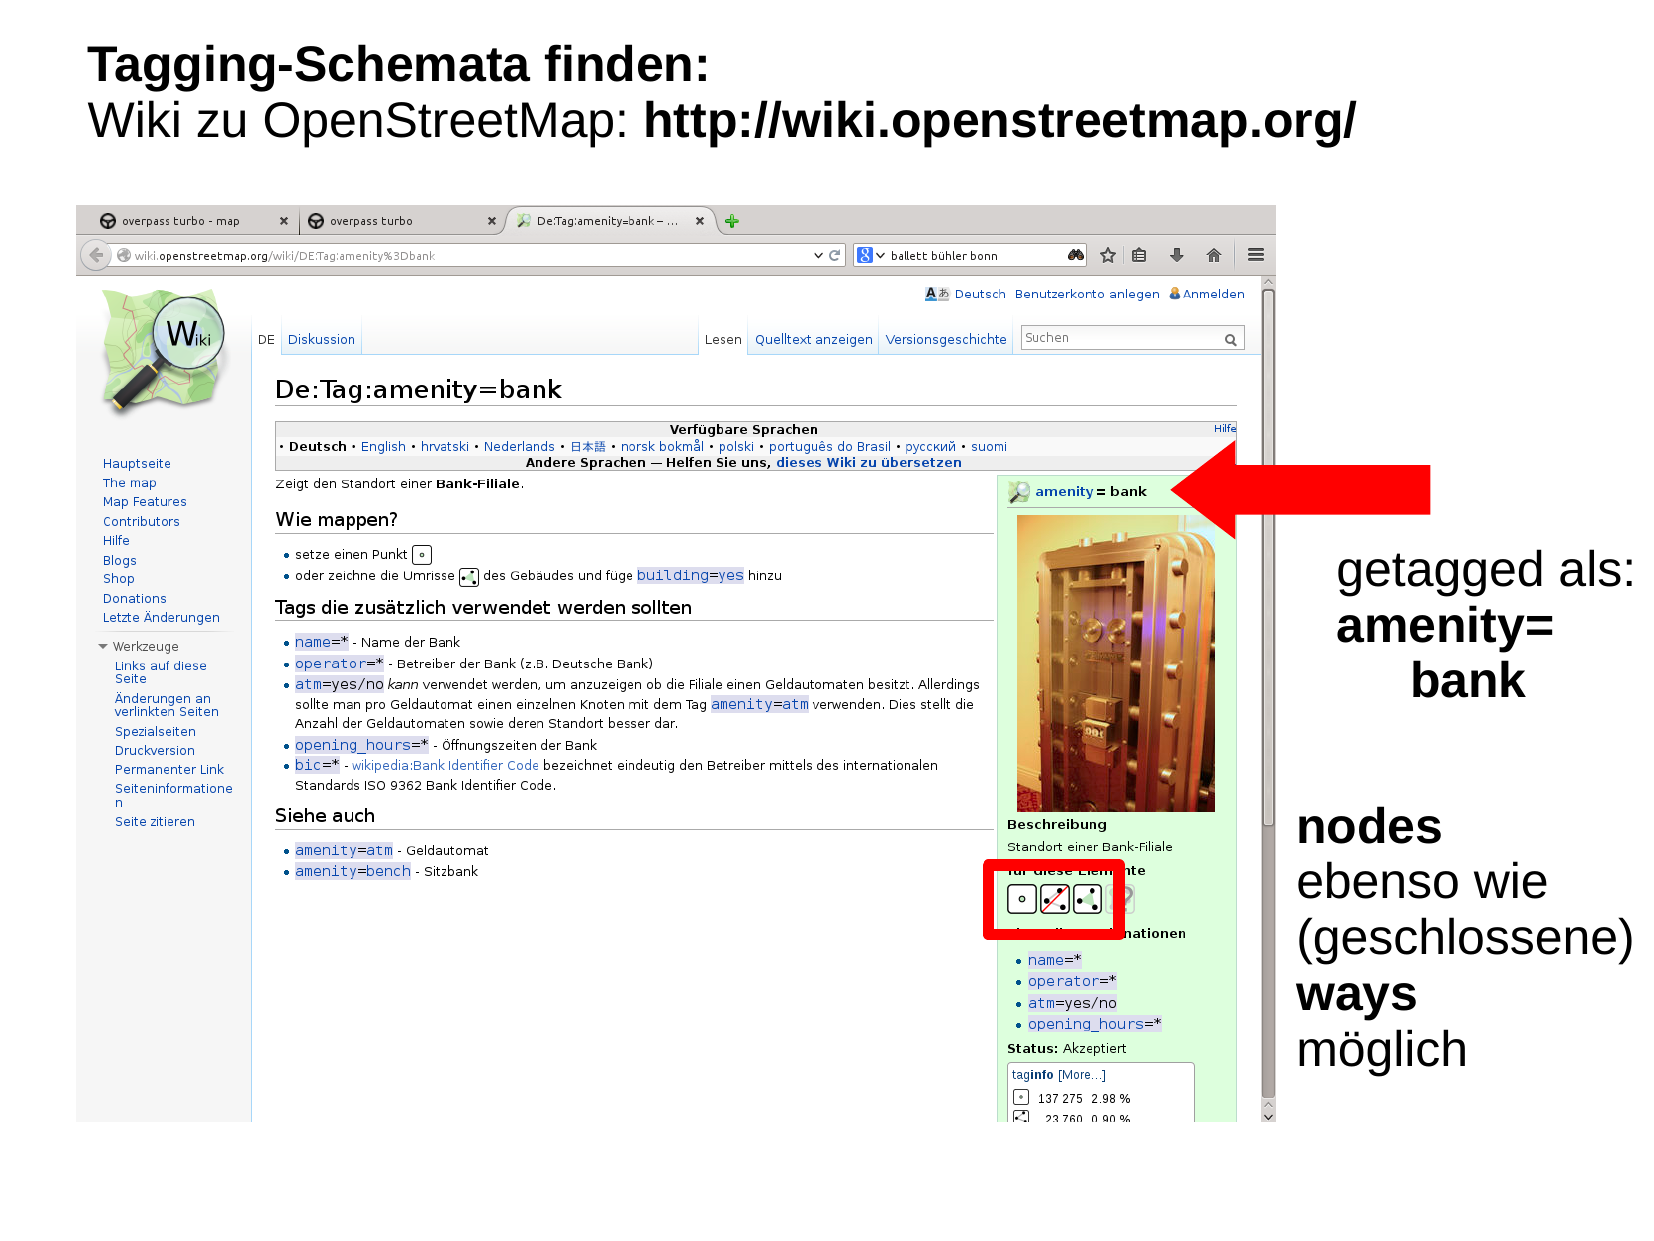

Tagging-Schemata finden:
Wiki zu OpenStreetMap: http://wiki.openstreetmap.org/
getagged als:
amenity=
	bank
nodes
ebenso wie
(geschlossene)
ways
möglich